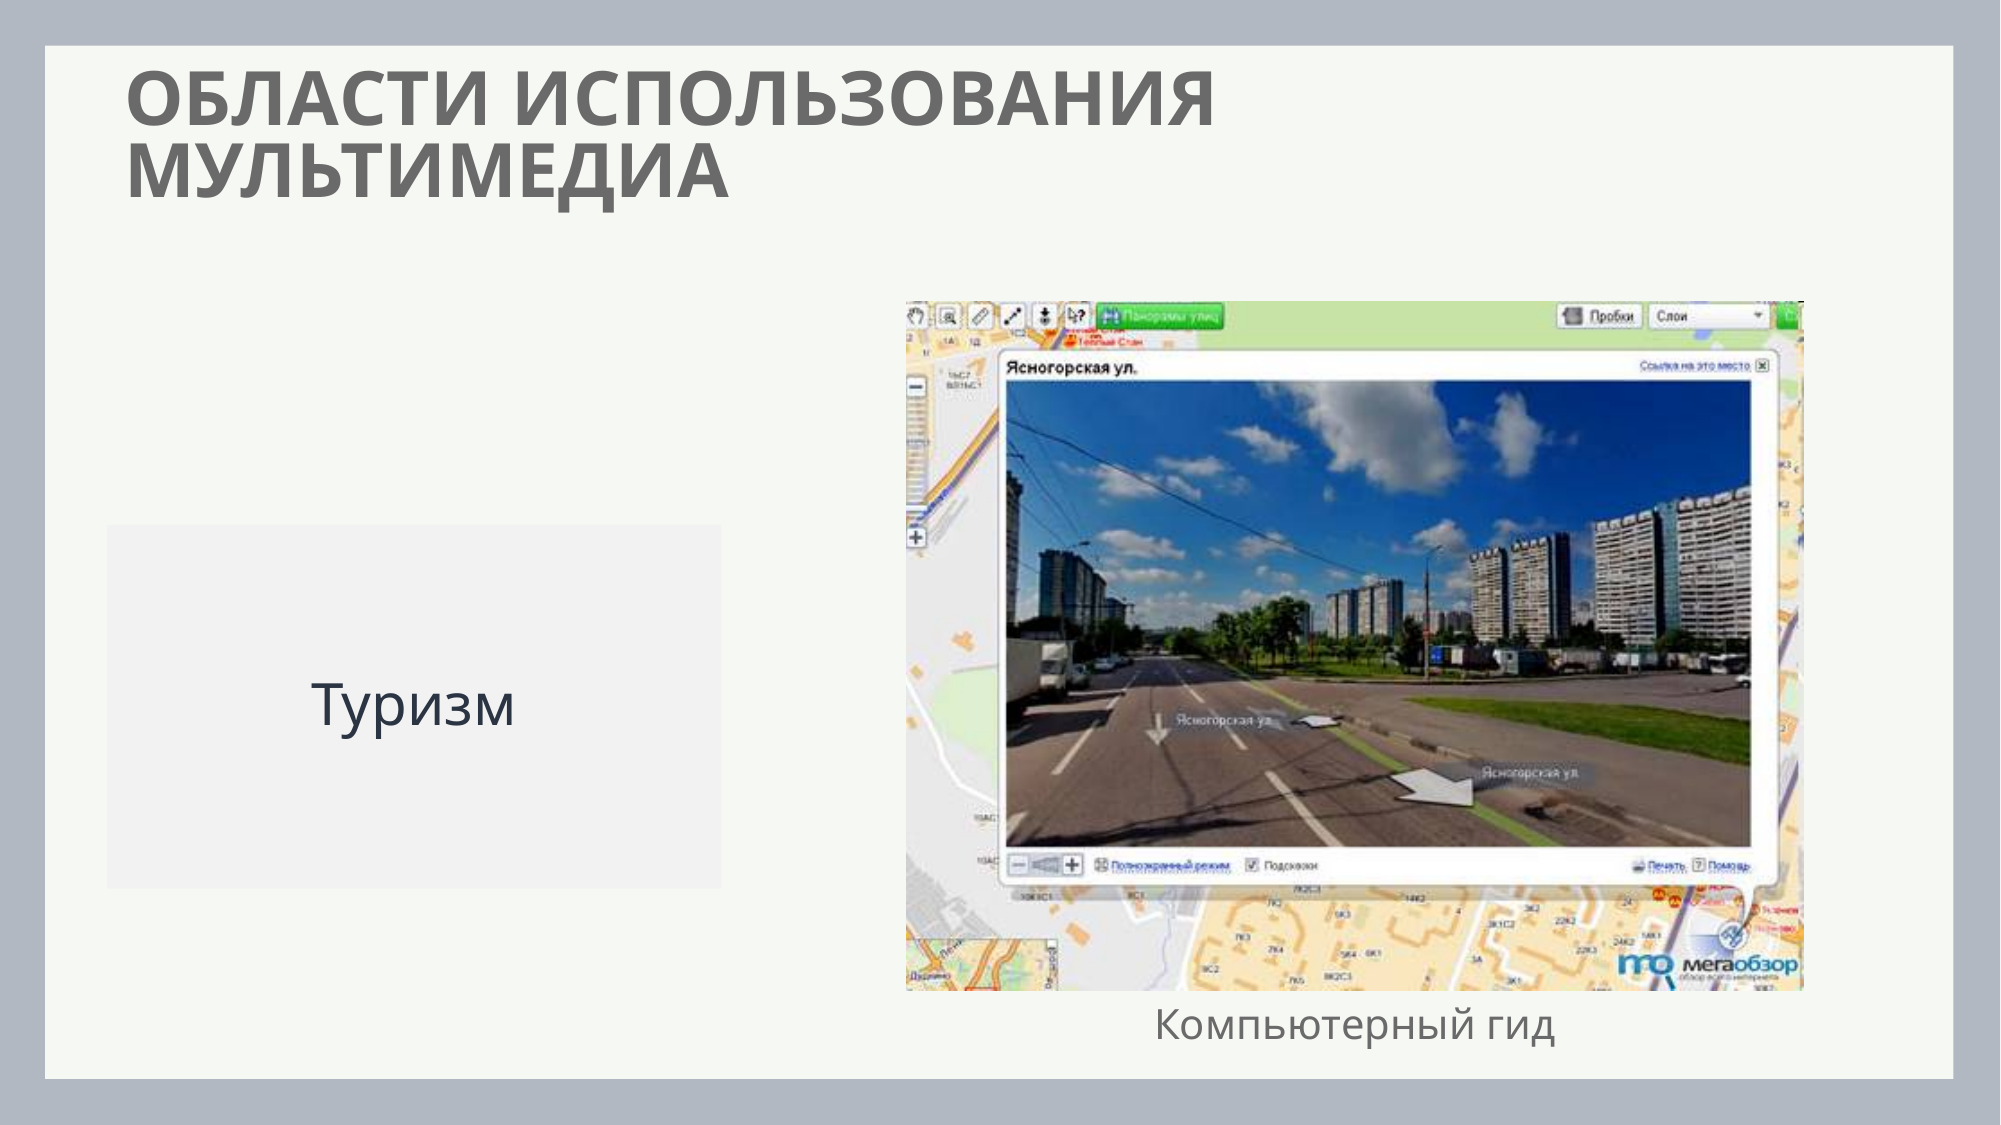

ОБЛАСТИ ИСПОЛЬЗОВАНИЯ МУЛЬТИМЕДИА
# Туризм
Компьютерный гид